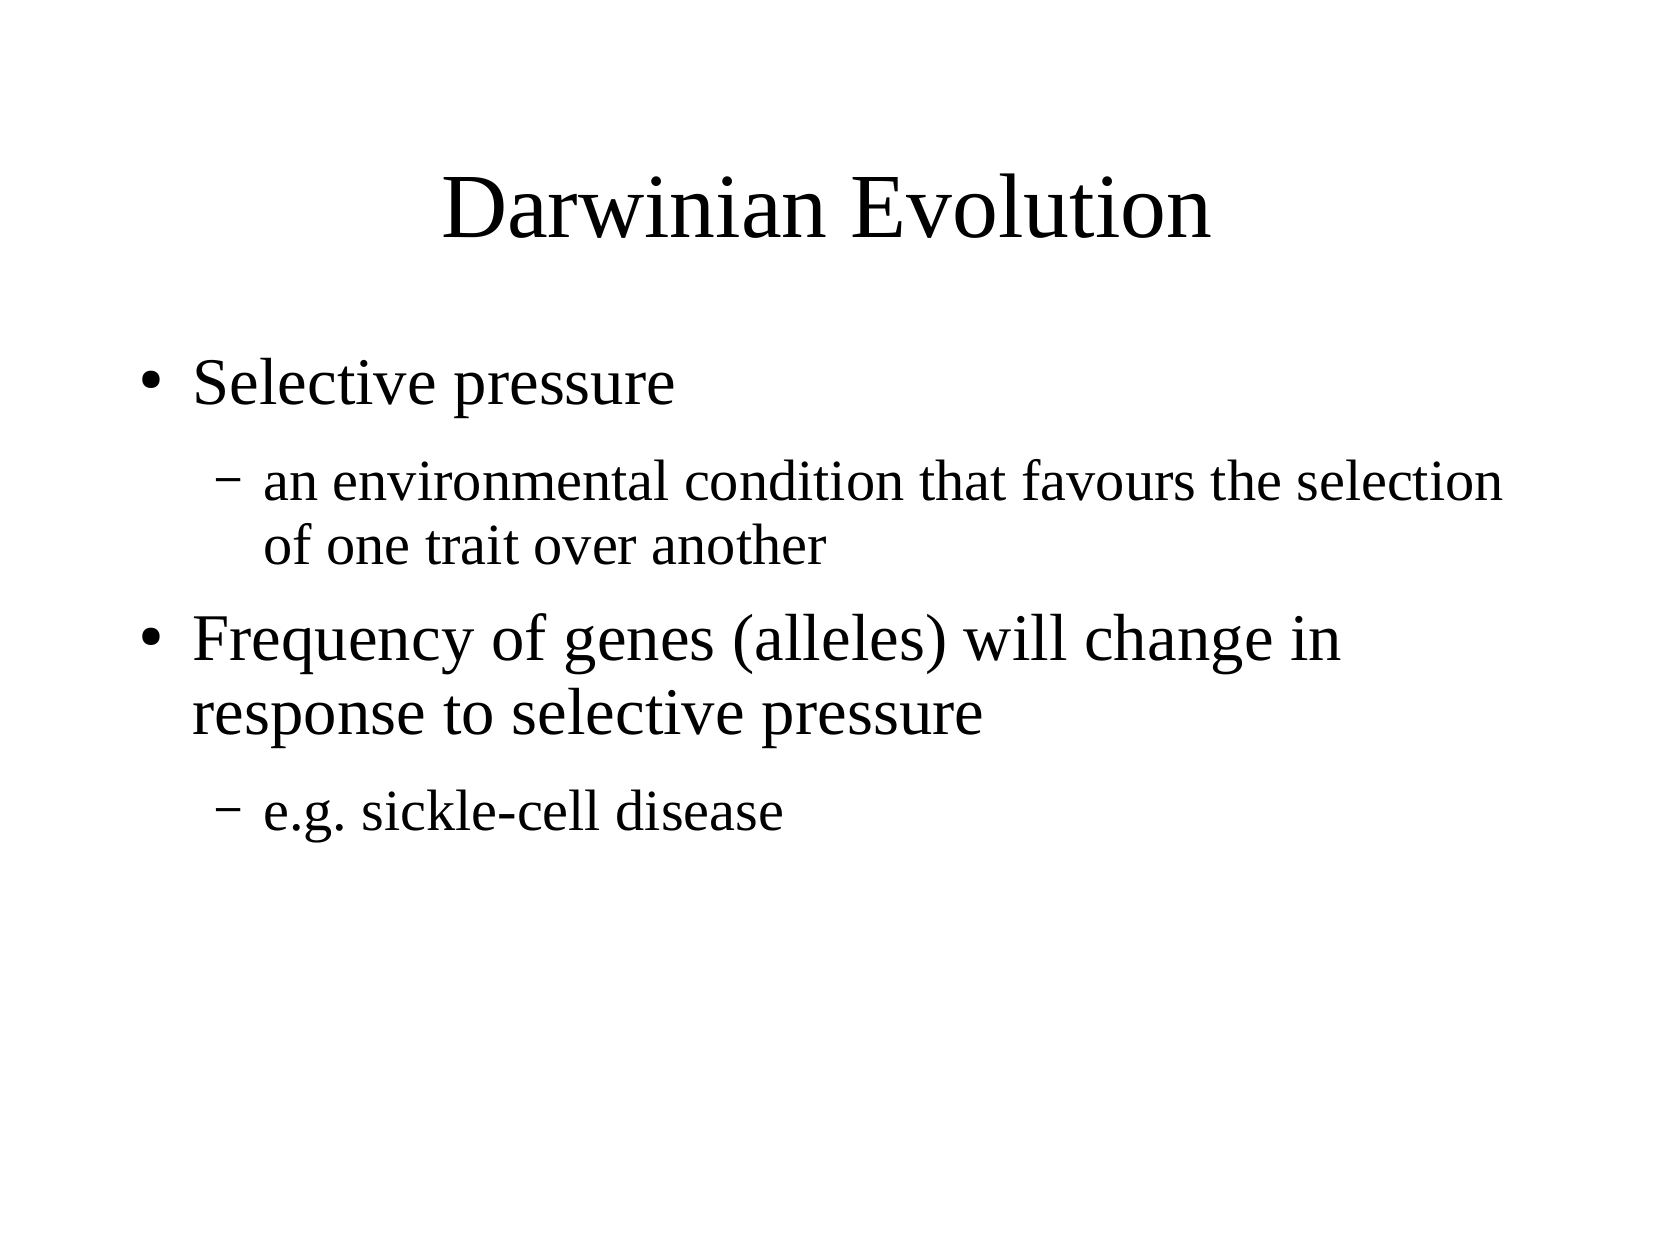

# Darwinian Evolution
Selective pressure
an environmental condition that favours the selection of one trait over another
Frequency of genes (alleles) will change in response to selective pressure
e.g. sickle-cell disease